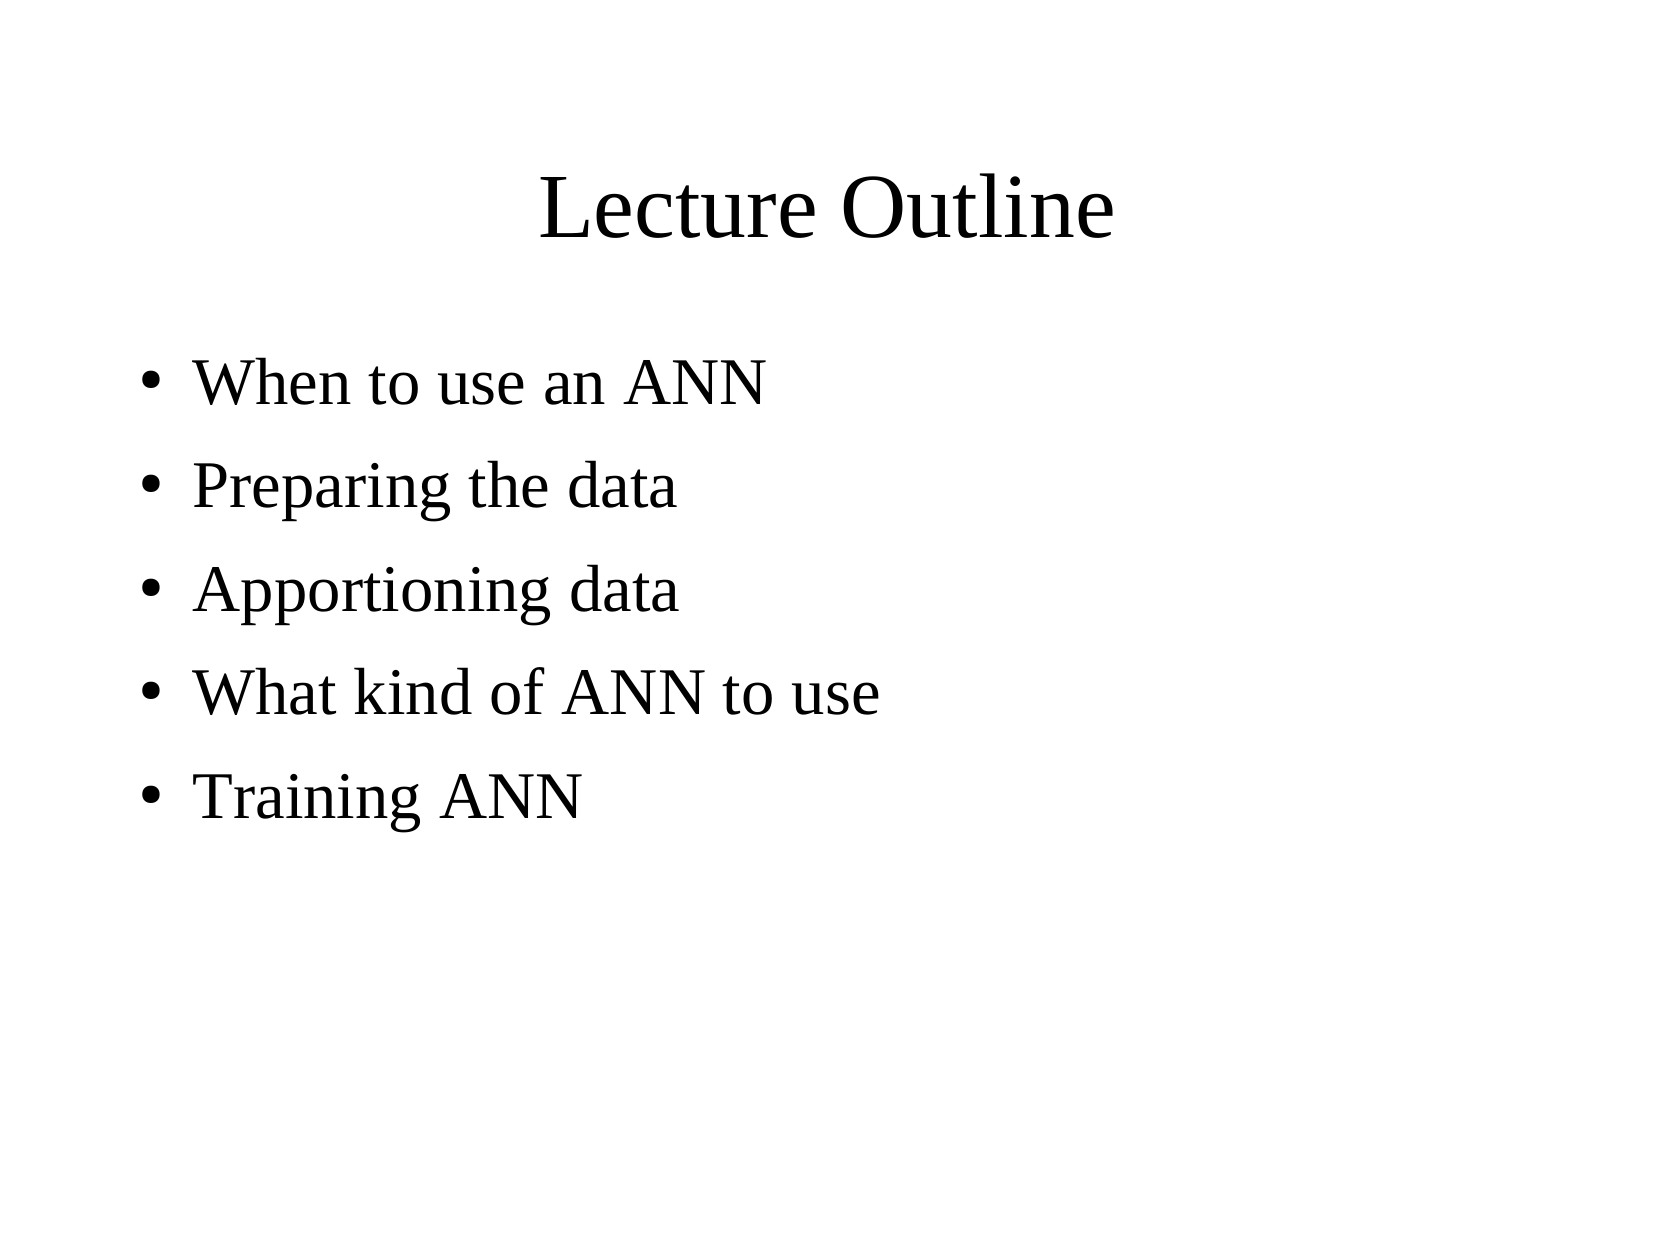

# Lecture Outline
When to use an ANN
Preparing the data
Apportioning data
What kind of ANN to use
Training ANN